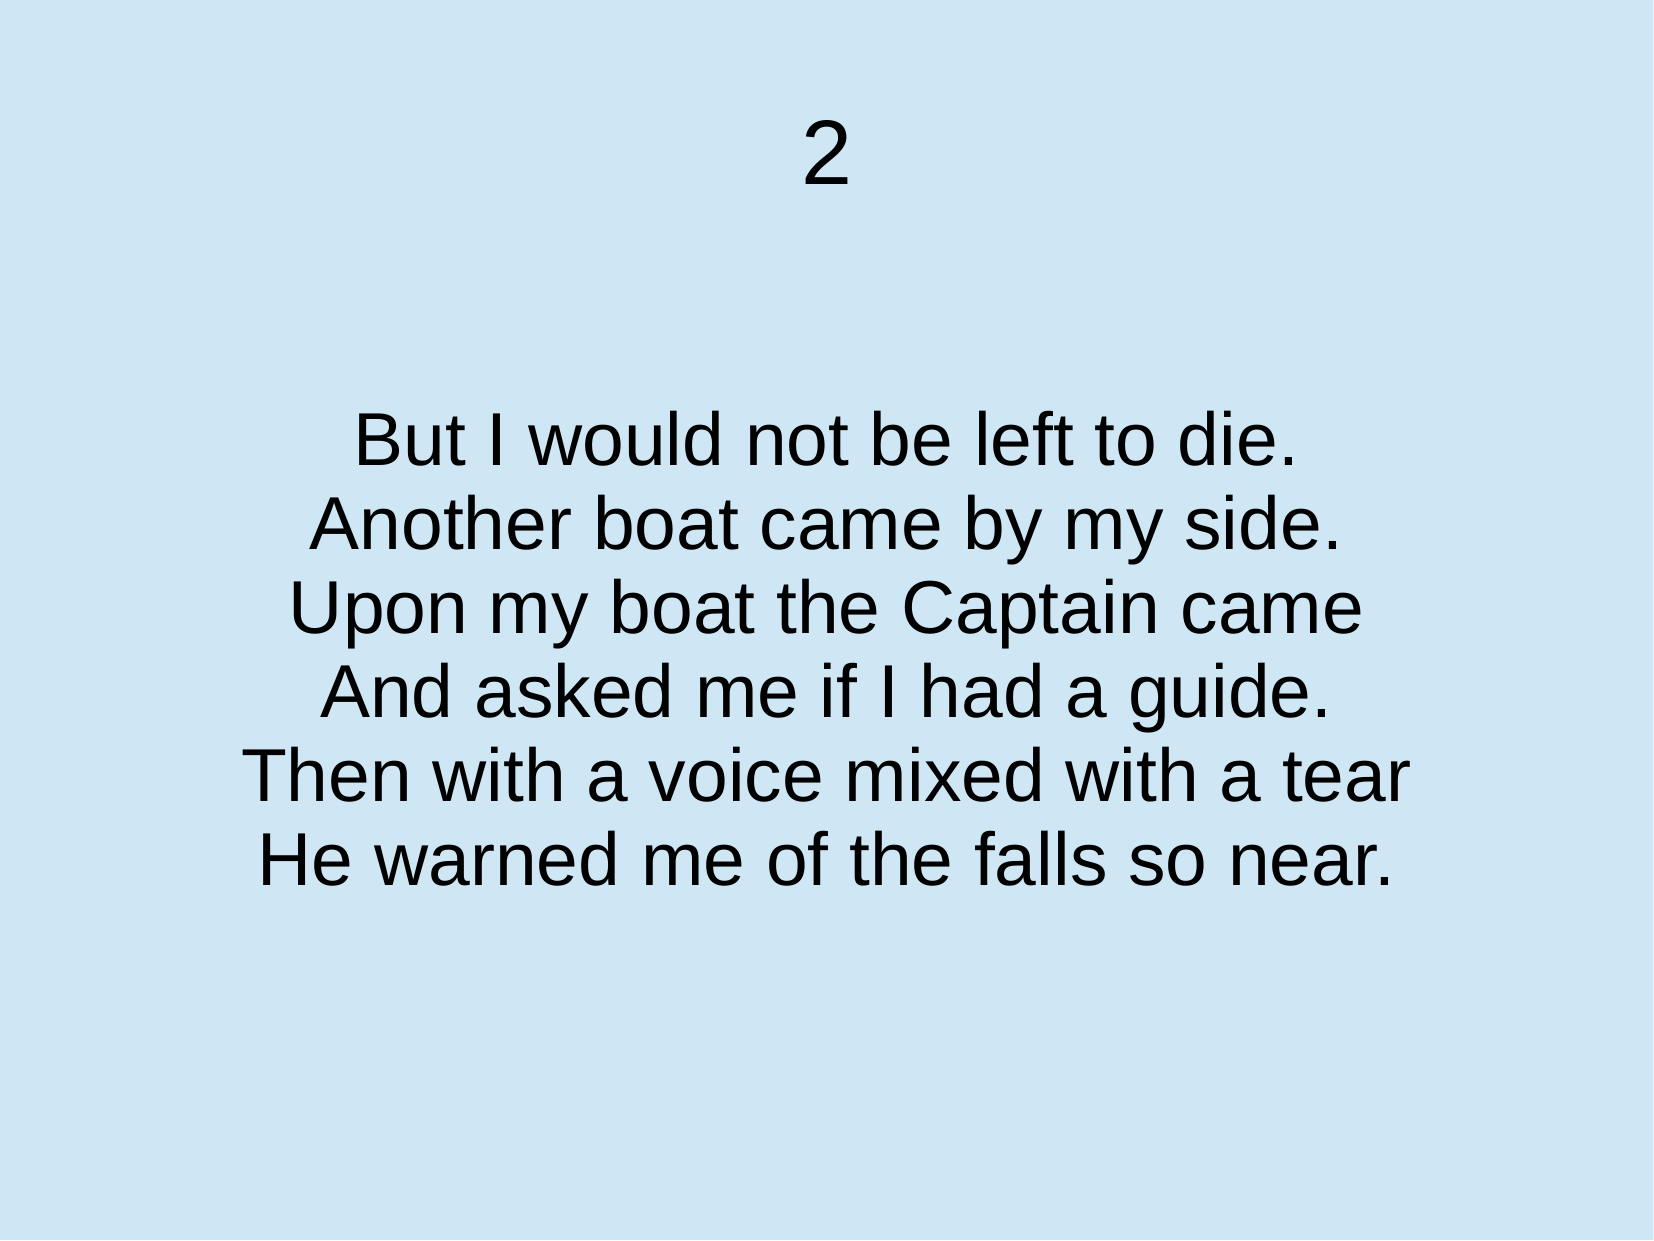

# 2
But I would not be left to die.
Another boat came by my side.
Upon my boat the Captain came
And asked me if I had a guide.
Then with a voice mixed with a tear
He warned me of the falls so near.